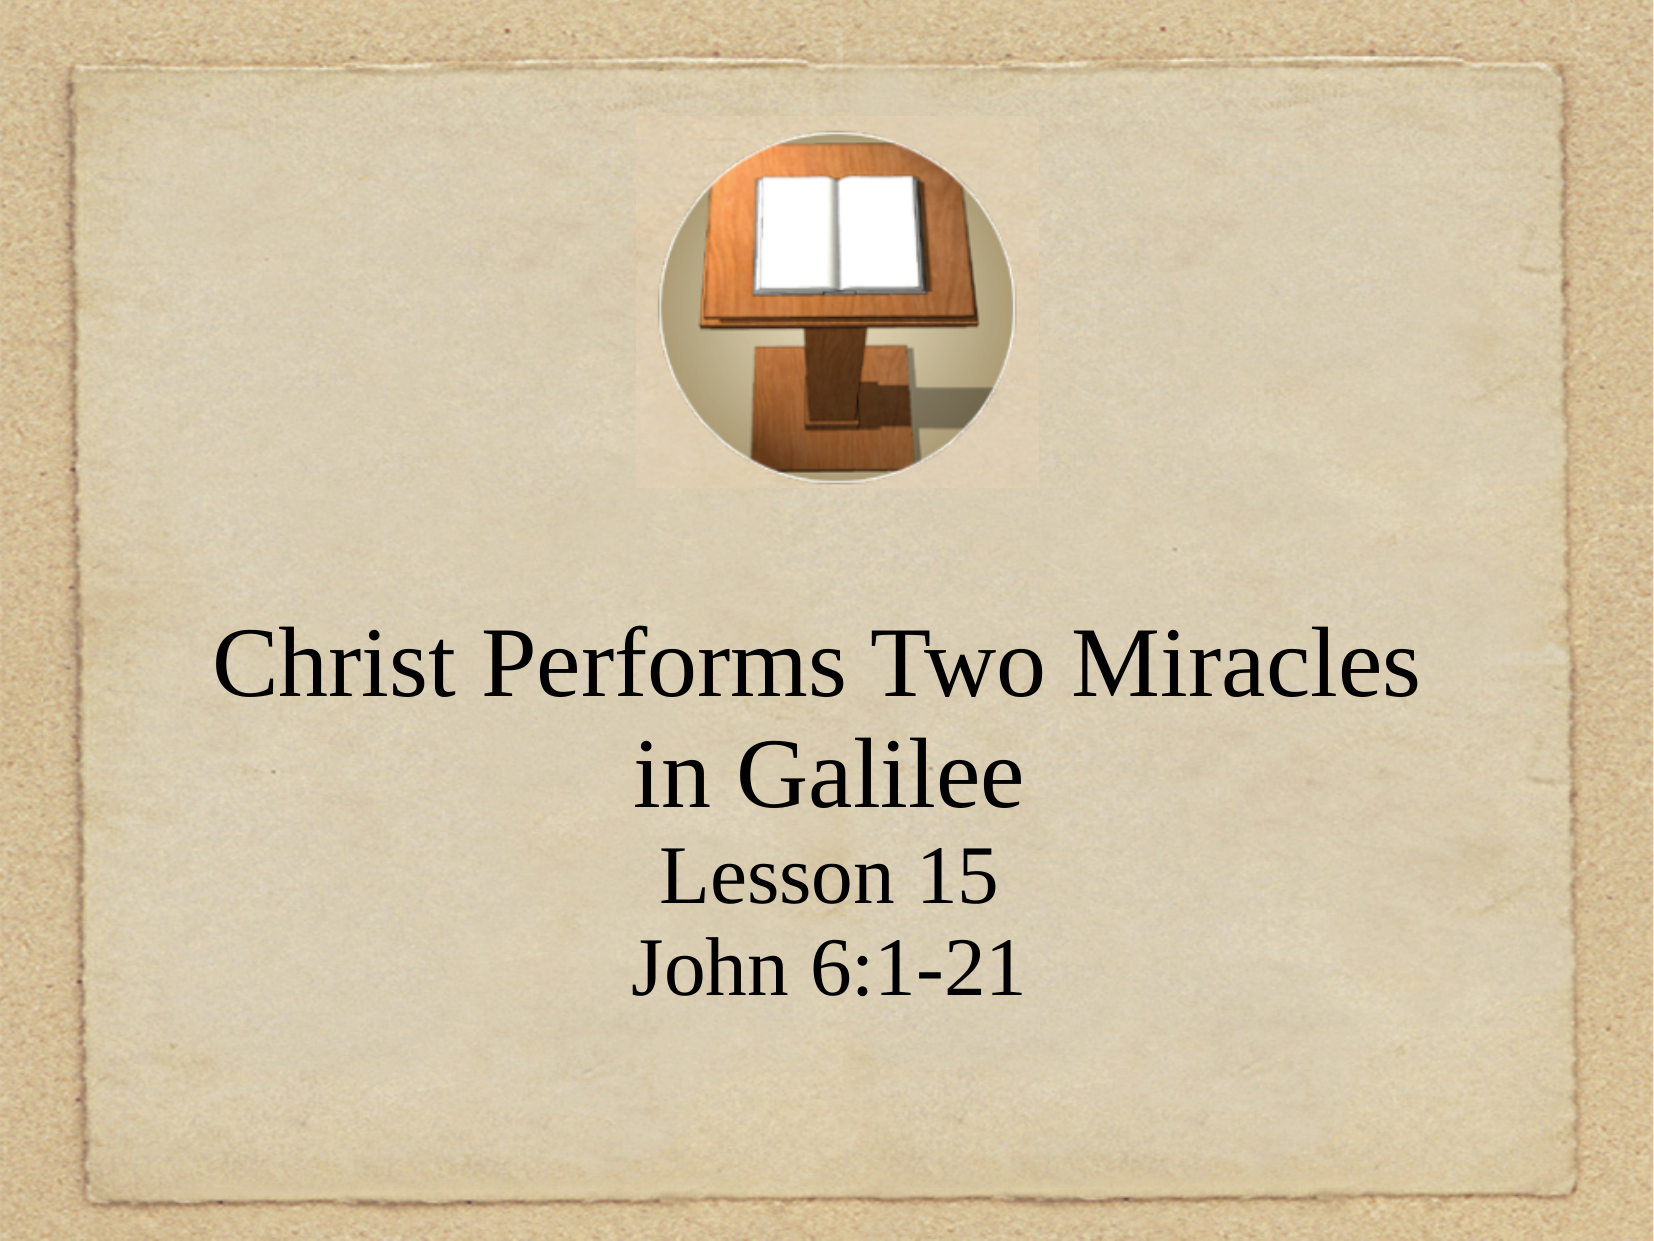

#
Christ Performs Two Miracles
in Galilee
Lesson 15
John 6:1-21